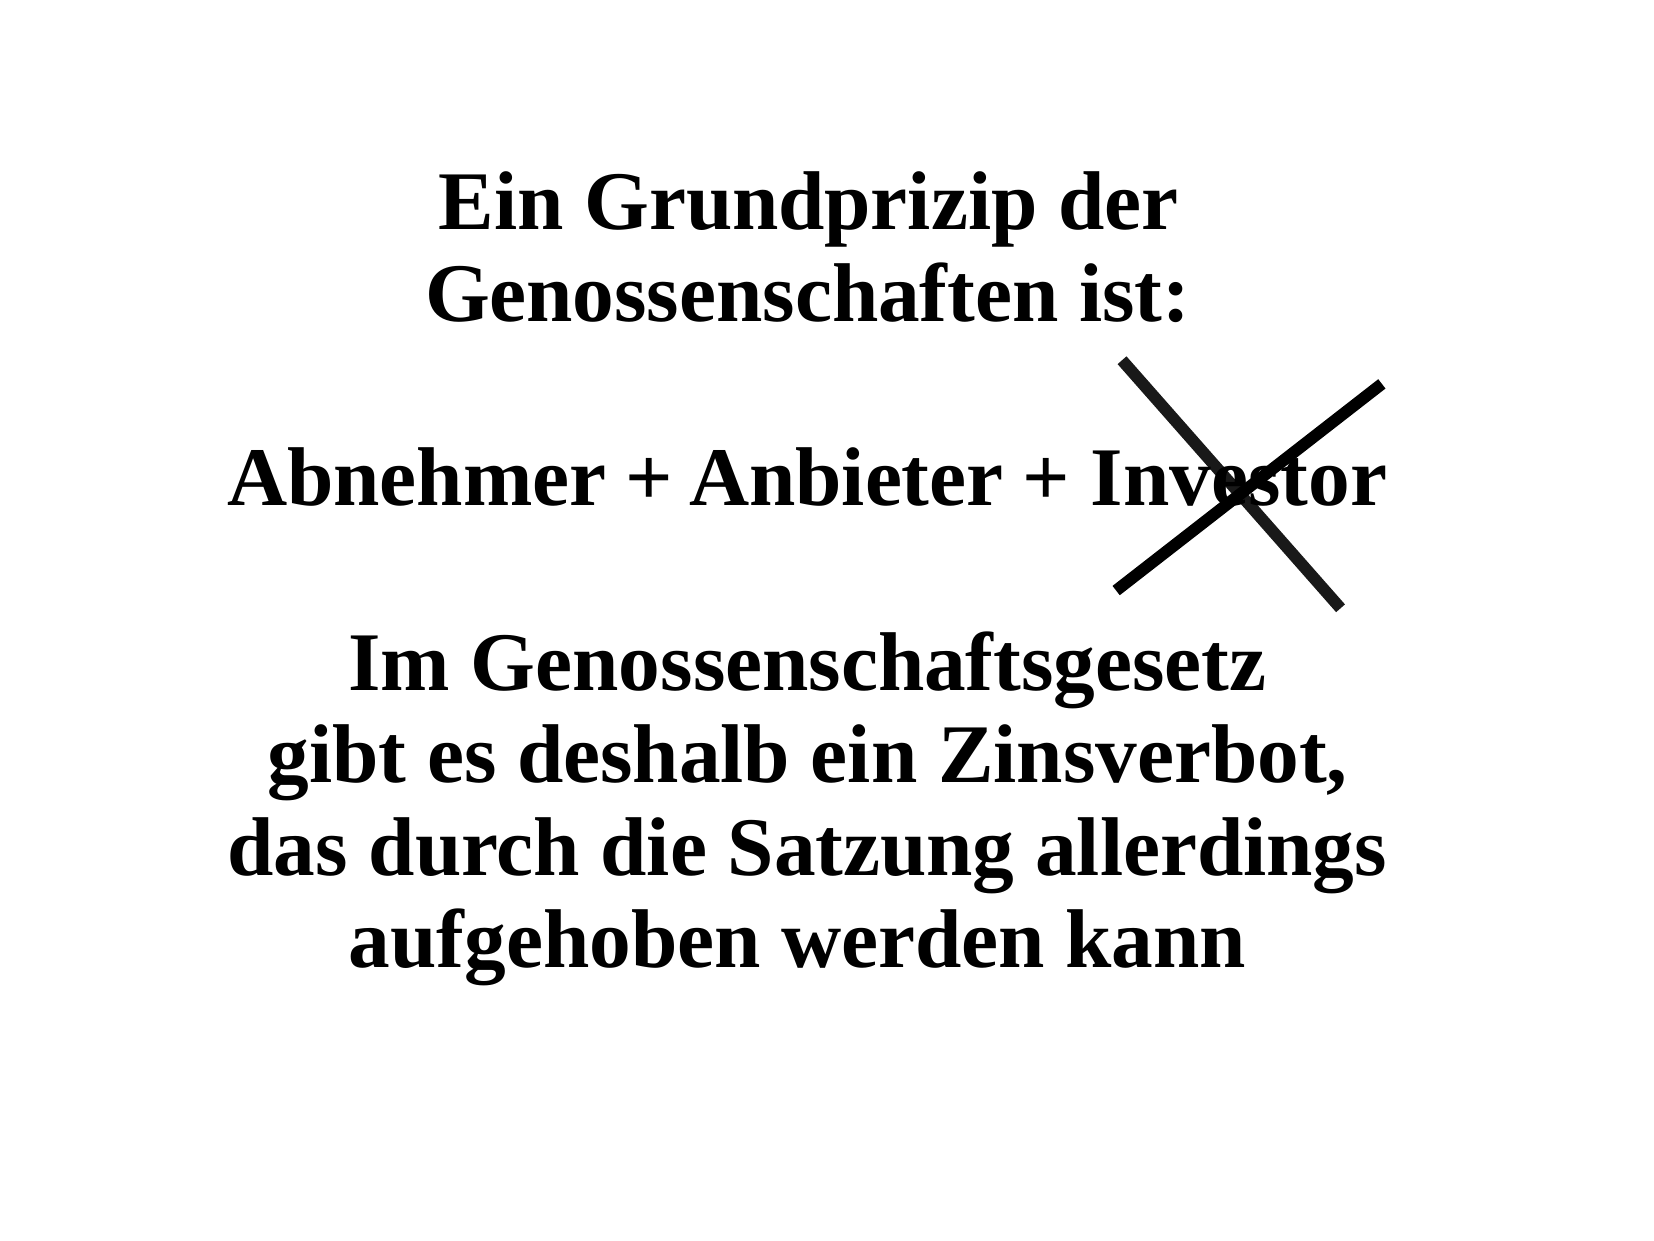

Ein Grundprizip der Genossenschaften ist:
Abnehmer + Anbieter + Investor
Im Genossenschaftsgesetz
gibt es deshalb ein Zinsverbot,
das durch die Satzung allerdings
aufgehoben werden kann